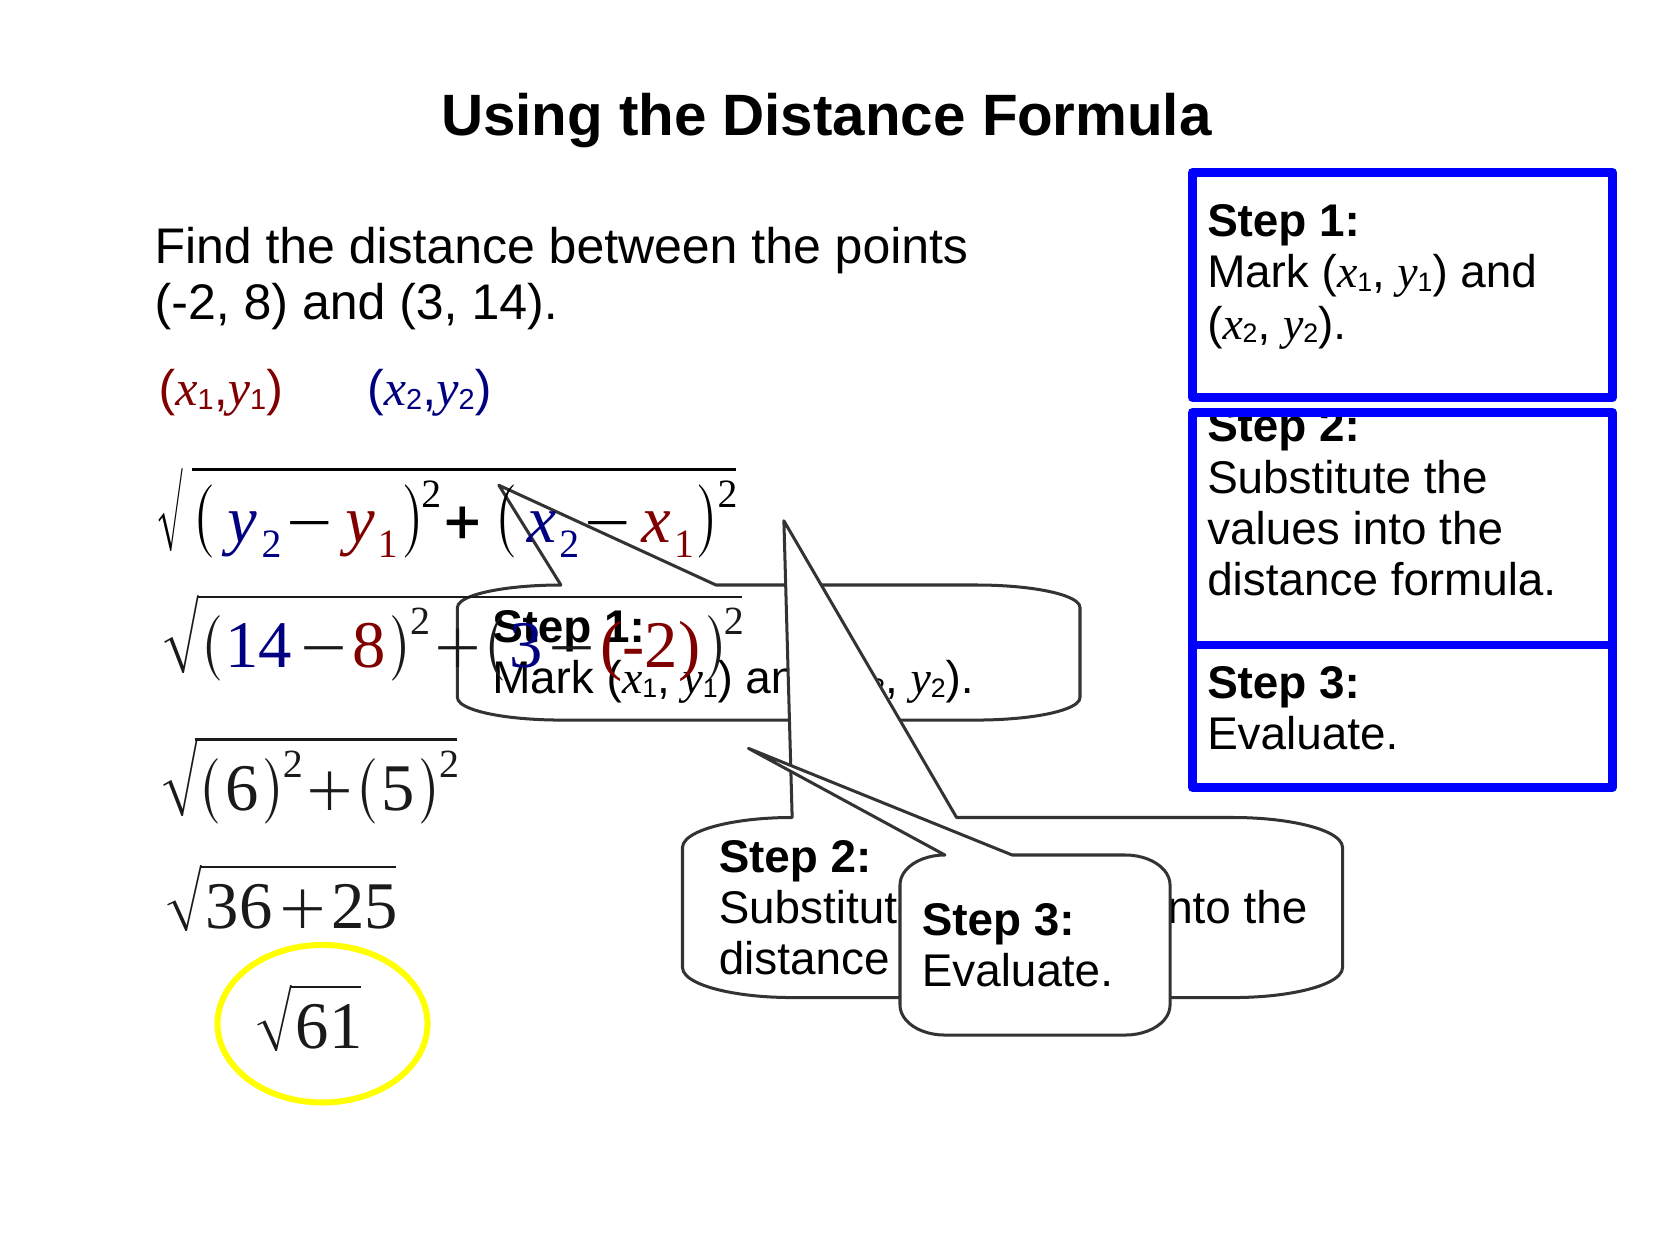

Using the Distance Formula
Step 1:
Mark (x1, y1) and (x2, y2).
Step 2:
Substitute the values into the distance formula.
Step 3:
Evaluate.
Find the distance between the points
(-2, 8) and (3, 14).
(x1,y1) (x2,y2)
Step 1:
Mark (x1, y1) and (x2, y2).
Step 2:
Substitute the values into the
distance formula.
Step 3:
Evaluate.